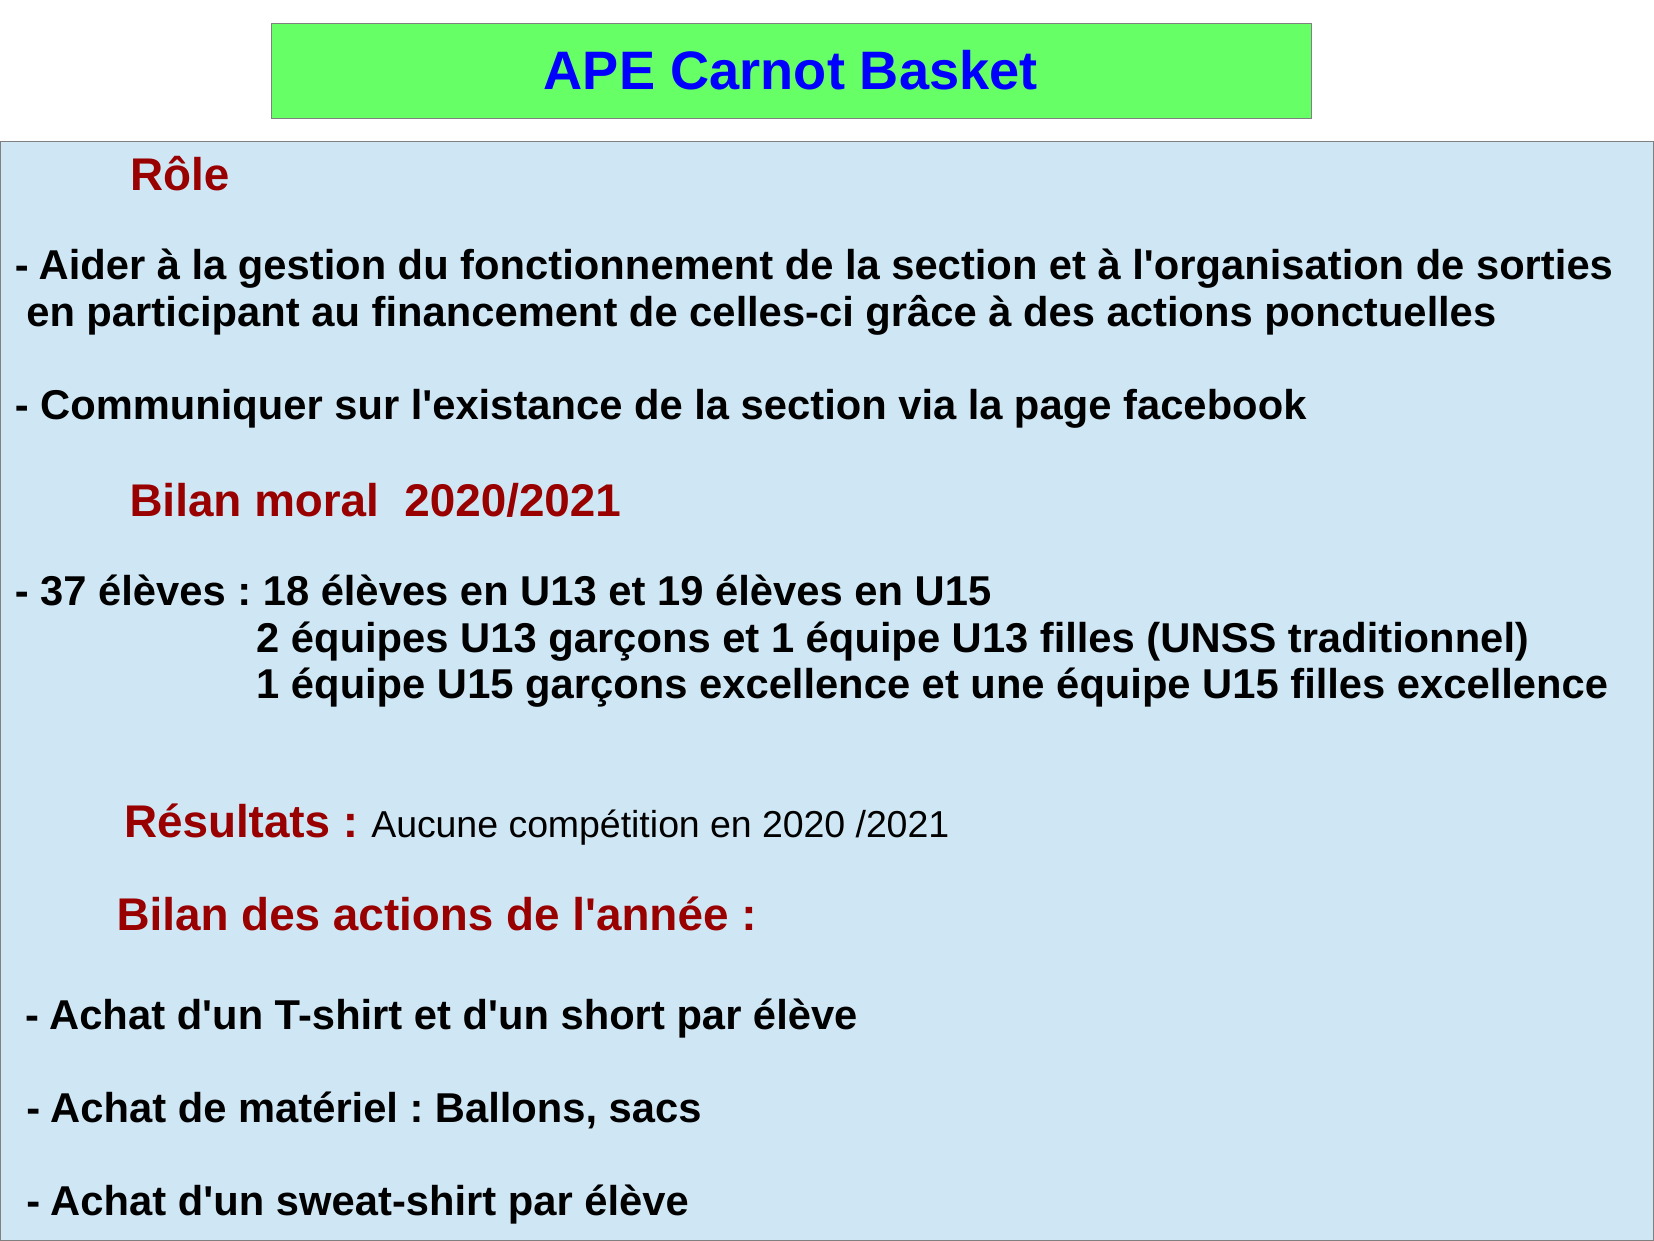

APE Carnot Basket
 Rôle
- Aider à la gestion du fonctionnement de la section et à l'organisation de sorties
 en participant au financement de celles-ci grâce à des actions ponctuelles
- Communiquer sur l'existance de la section via la page facebook
 Bilan moral  2020/2021
- 37 élèves : 18 élèves en U13 et 19 élèves en U15
 2 équipes U13 garçons et 1 équipe U13 filles (UNSS traditionnel)
 1 équipe U15 garçons excellence et une équipe U15 filles excellence
 Résultats : Aucune compétition en 2020 /2021
 Bilan des actions de l'année :
 - Achat d'un T-shirt et d'un short par élève
 - Achat de matériel : Ballons, sacs
 - Achat d'un sweat-shirt par élève